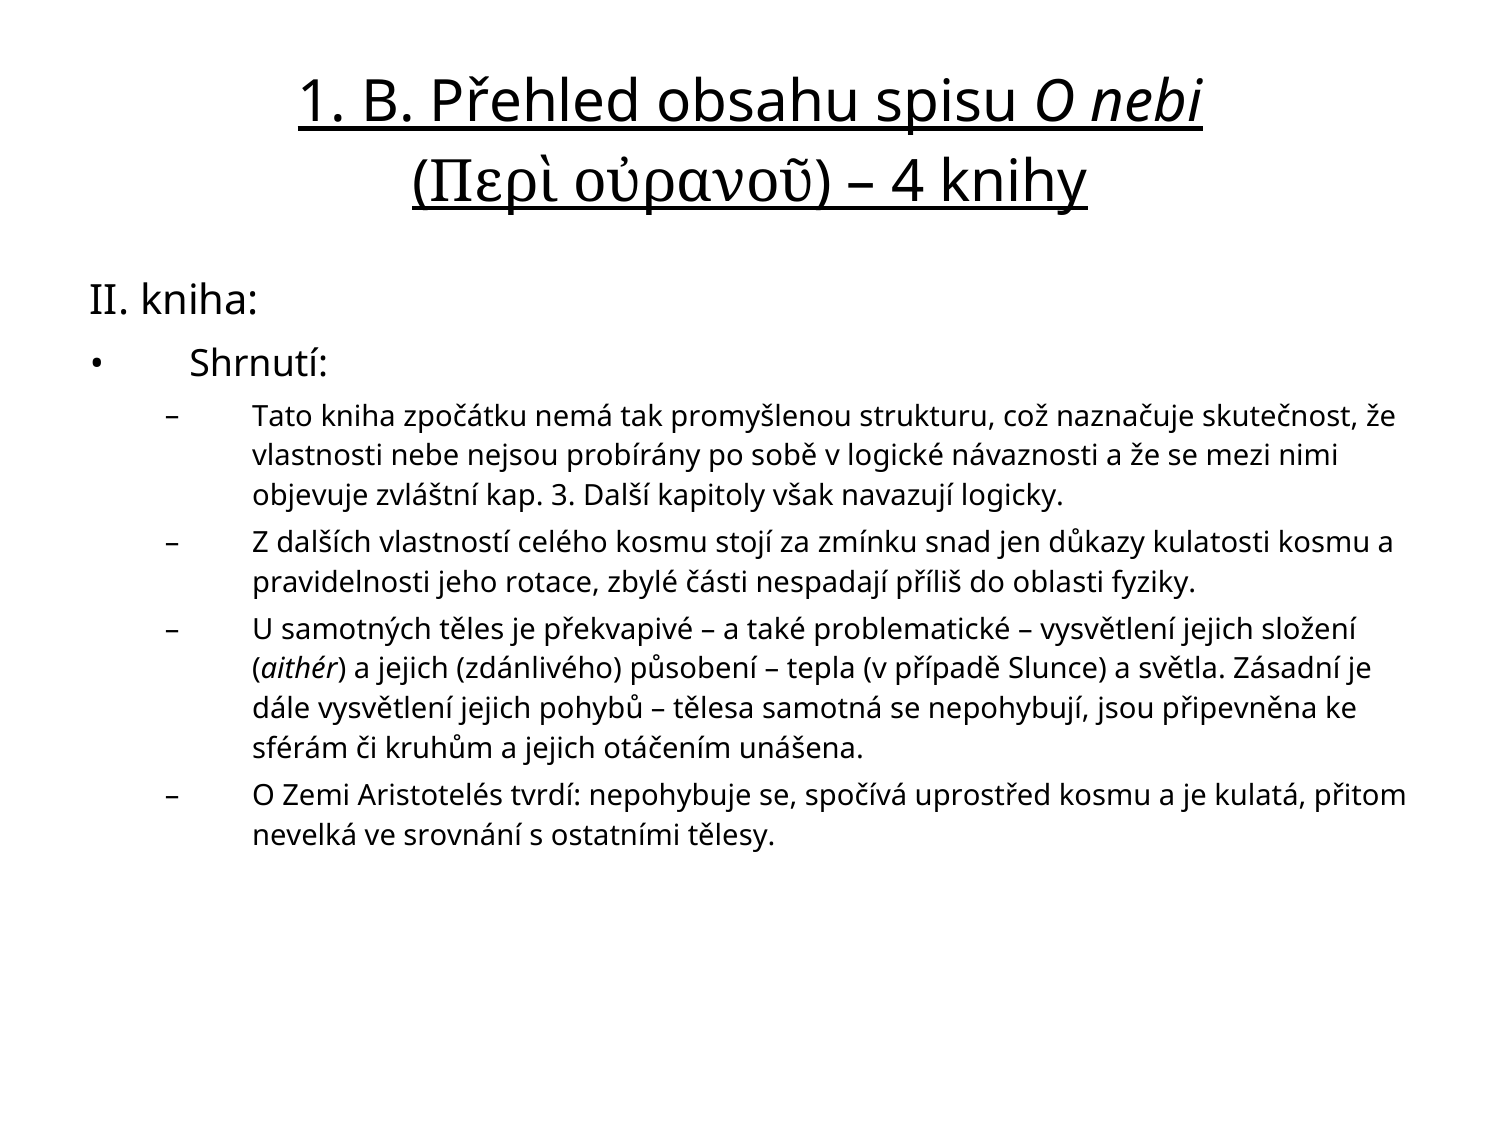

# 1. B. Přehled obsahu spisu O nebi (Περὶ οὐρανοῦ) – 4 knihy
II. kniha:
Shrnutí:
Tato kniha zpočátku nemá tak promyšlenou strukturu, což naznačuje skutečnost, že vlastnosti nebe nejsou probírány po sobě v logické návaznosti a že se mezi nimi objevuje zvláštní kap. 3. Další kapitoly však navazují logicky.
Z dalších vlastností celého kosmu stojí za zmínku snad jen důkazy kulatosti kosmu a pravidelnosti jeho rotace, zbylé části nespadají příliš do oblasti fyziky.
U samotných těles je překvapivé – a také problematické – vysvětlení jejich složení (aithér) a jejich (zdánlivého) působení – tepla (v případě Slunce) a světla. Zásadní je dále vysvětlení jejich pohybů – tělesa samotná se nepohybují, jsou připevněna ke sférám či kruhům a jejich otáčením unášena.
O Zemi Aristotelés tvrdí: nepohybuje se, spočívá uprostřed kosmu a je kulatá, přitom nevelká ve srovnání s ostatními tělesy.